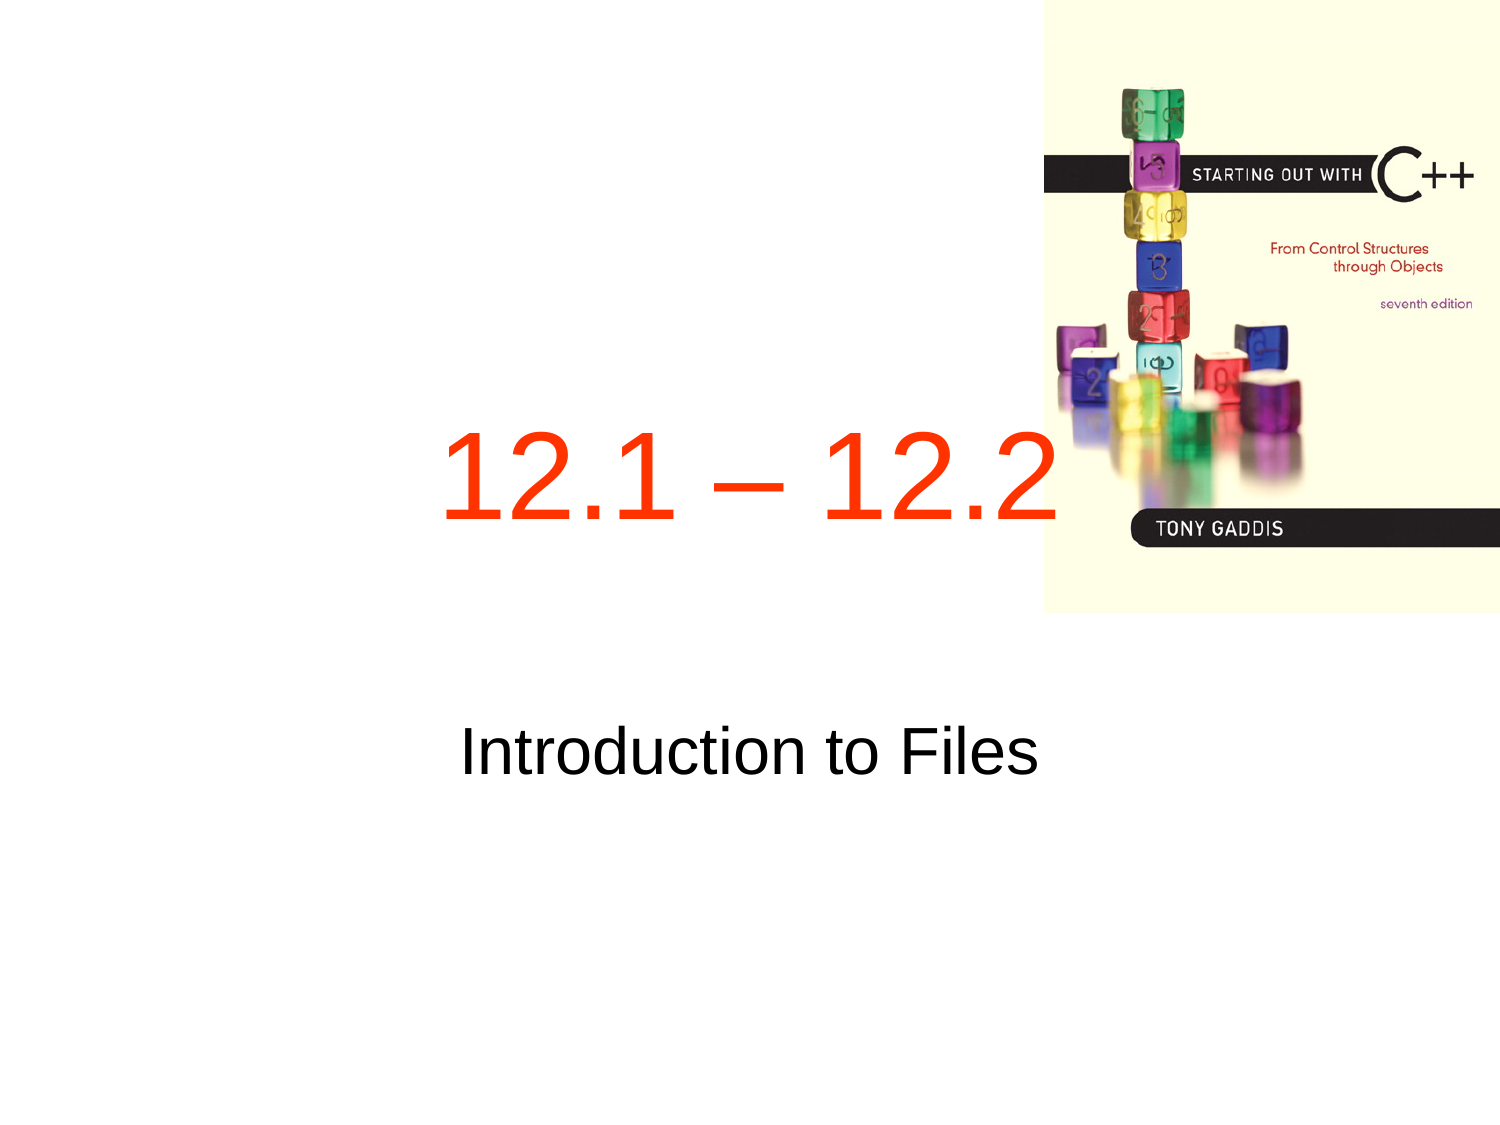

# 12.1 – 12.2
Introduction to Files